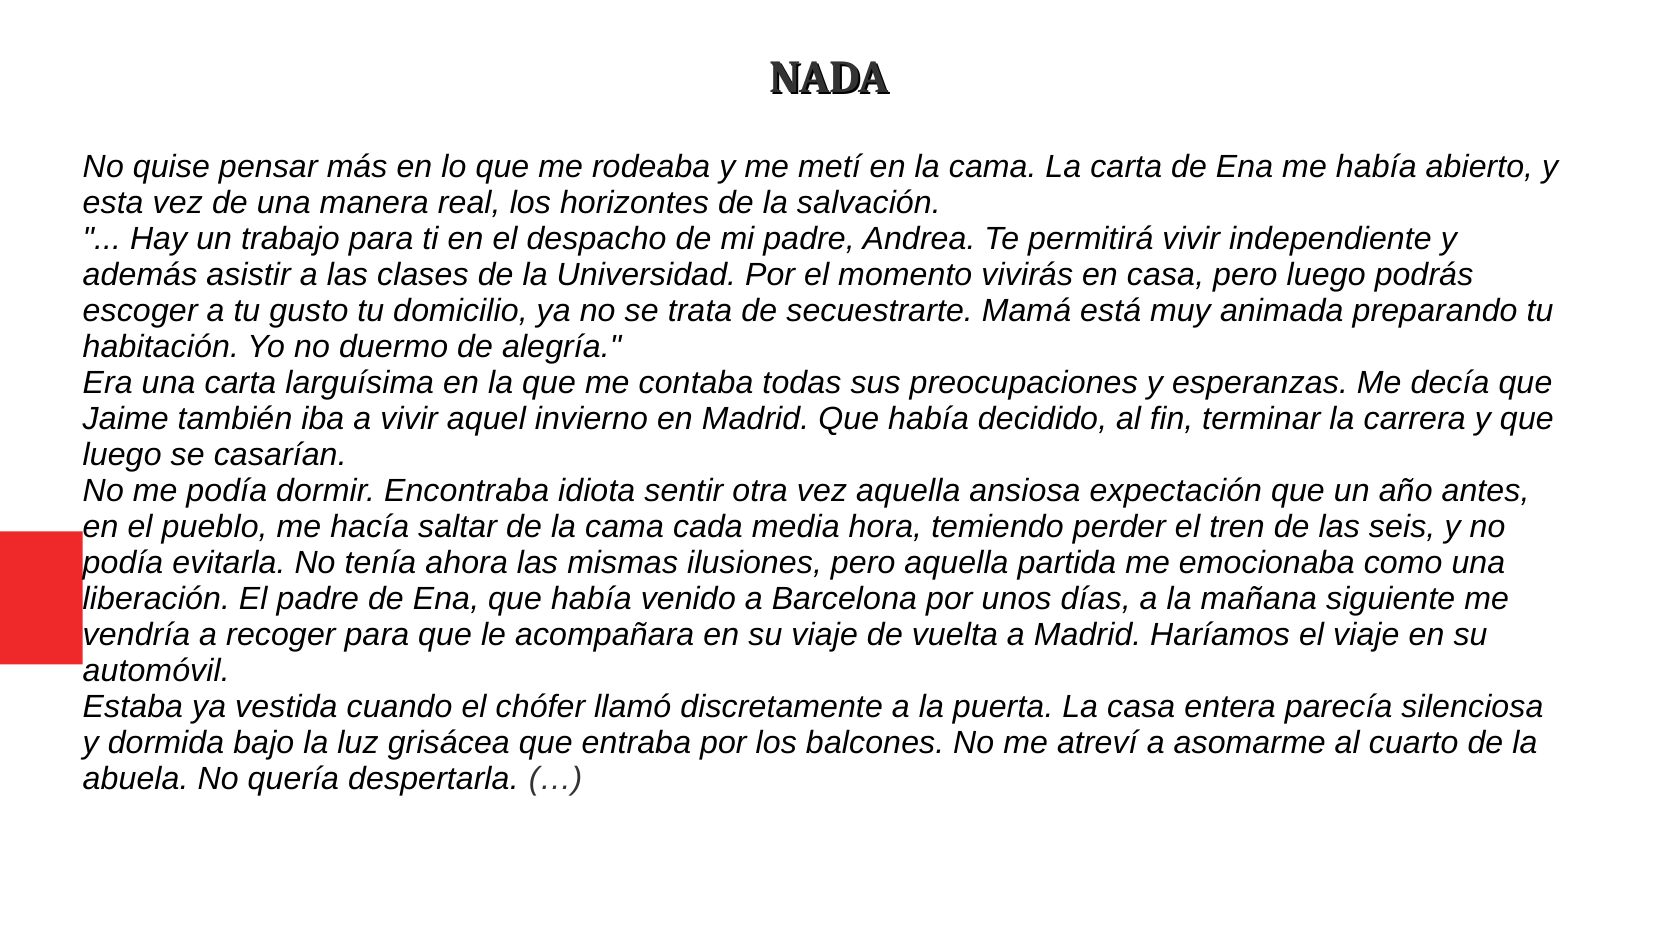

# NADA
No quise pensar más en lo que me rodeaba y me metí en la cama. La carta de Ena me había abierto, y esta vez de una manera real, los horizontes de la salvación.
"... Hay un trabajo para ti en el despacho de mi padre, Andrea. Te permitirá vivir independiente y además asistir a las clases de la Universidad. Por el momento vivirás en casa, pero luego podrás escoger a tu gusto tu domicilio, ya no se trata de secuestrarte. Mamá está muy animada preparando tu habitación. Yo no duermo de alegría."
Era una carta larguísima en la que me contaba todas sus preocupaciones y esperanzas. Me decía que Jaime también iba a vivir aquel invierno en Madrid. Que había decidido, al fin, terminar la carrera y que luego se casarían.
No me podía dormir. Encontraba idiota sentir otra vez aquella ansiosa expectación que un año antes, en el pueblo, me hacía saltar de la cama cada media hora, temiendo perder el tren de las seis, y no podía evitarla. No tenía ahora las mismas ilusiones, pero aquella partida me emocionaba como una liberación. El padre de Ena, que había venido a Barcelona por unos días, a la mañana siguiente me vendría a recoger para que le acompañara en su viaje de vuelta a Madrid. Haríamos el viaje en su automóvil.
Estaba ya vestida cuando el chófer llamó discretamente a la puerta. La casa entera parecía silenciosa y dormida bajo la luz grisácea que entraba por los balcones. No me atreví a asomarme al cuarto de la abuela. No quería despertarla. (…)